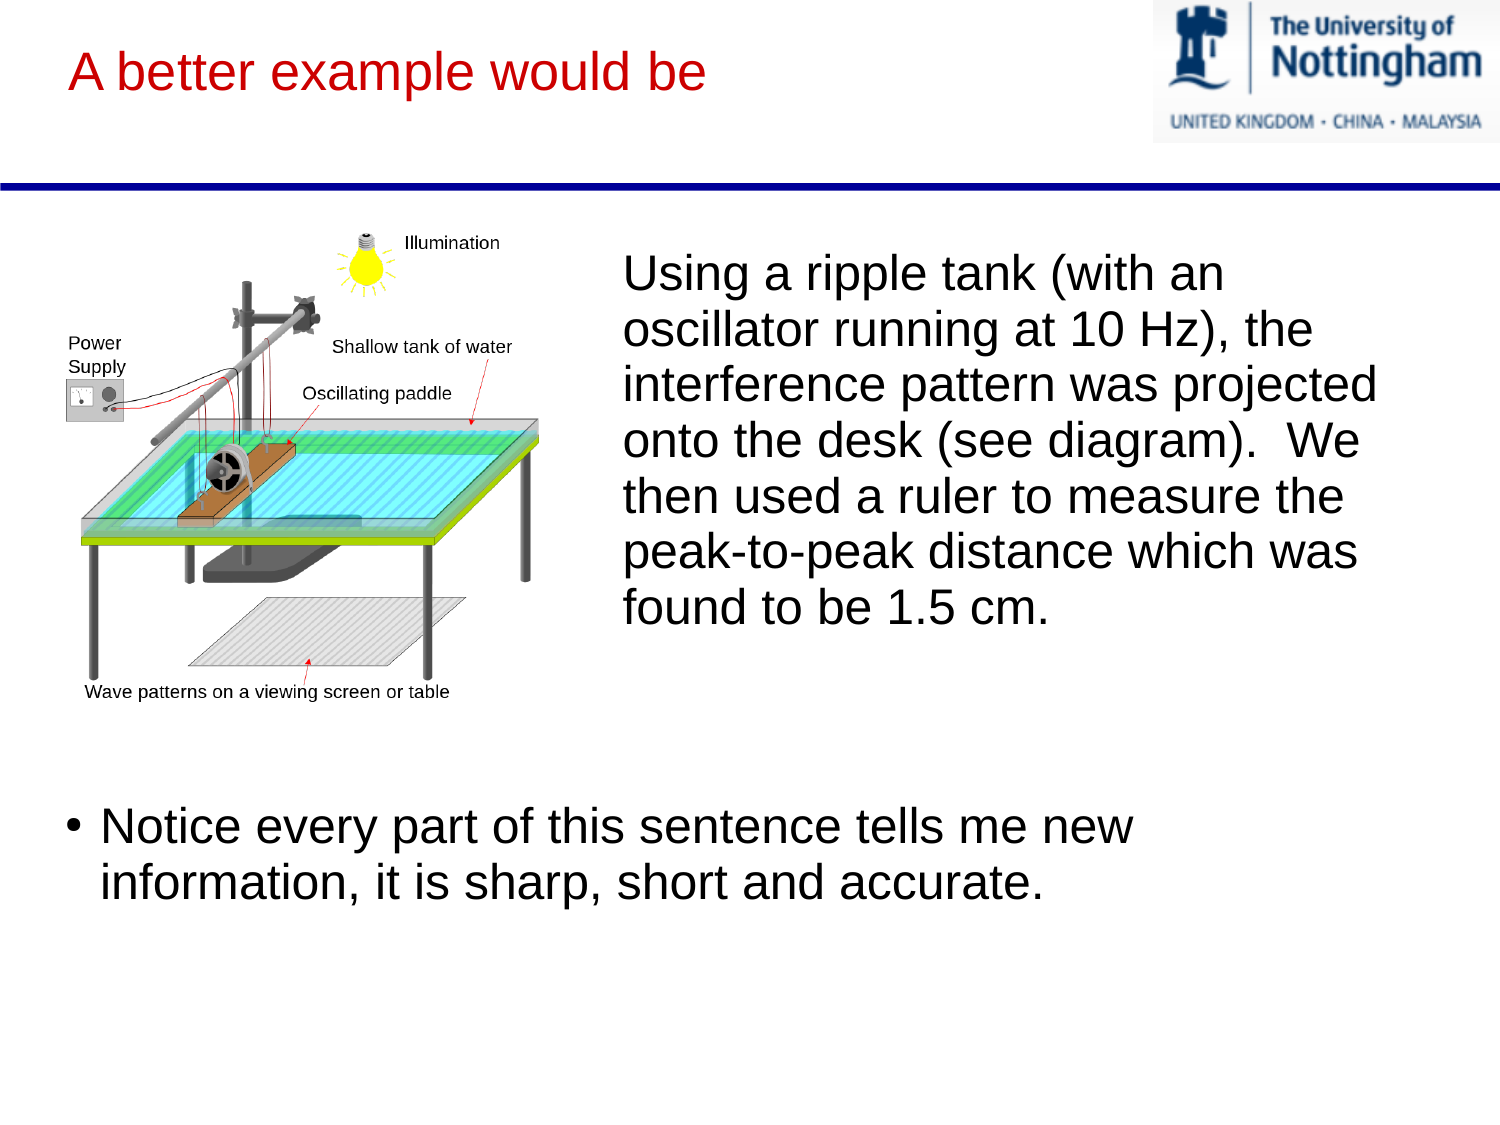

A better example would be
Using a ripple tank (with an oscillator running at 10 Hz), the interference pattern was projected onto the desk (see diagram). We then used a ruler to measure the peak-to-peak distance which was found to be 1.5 cm.
Notice every part of this sentence tells me new information, it is sharp, short and accurate.